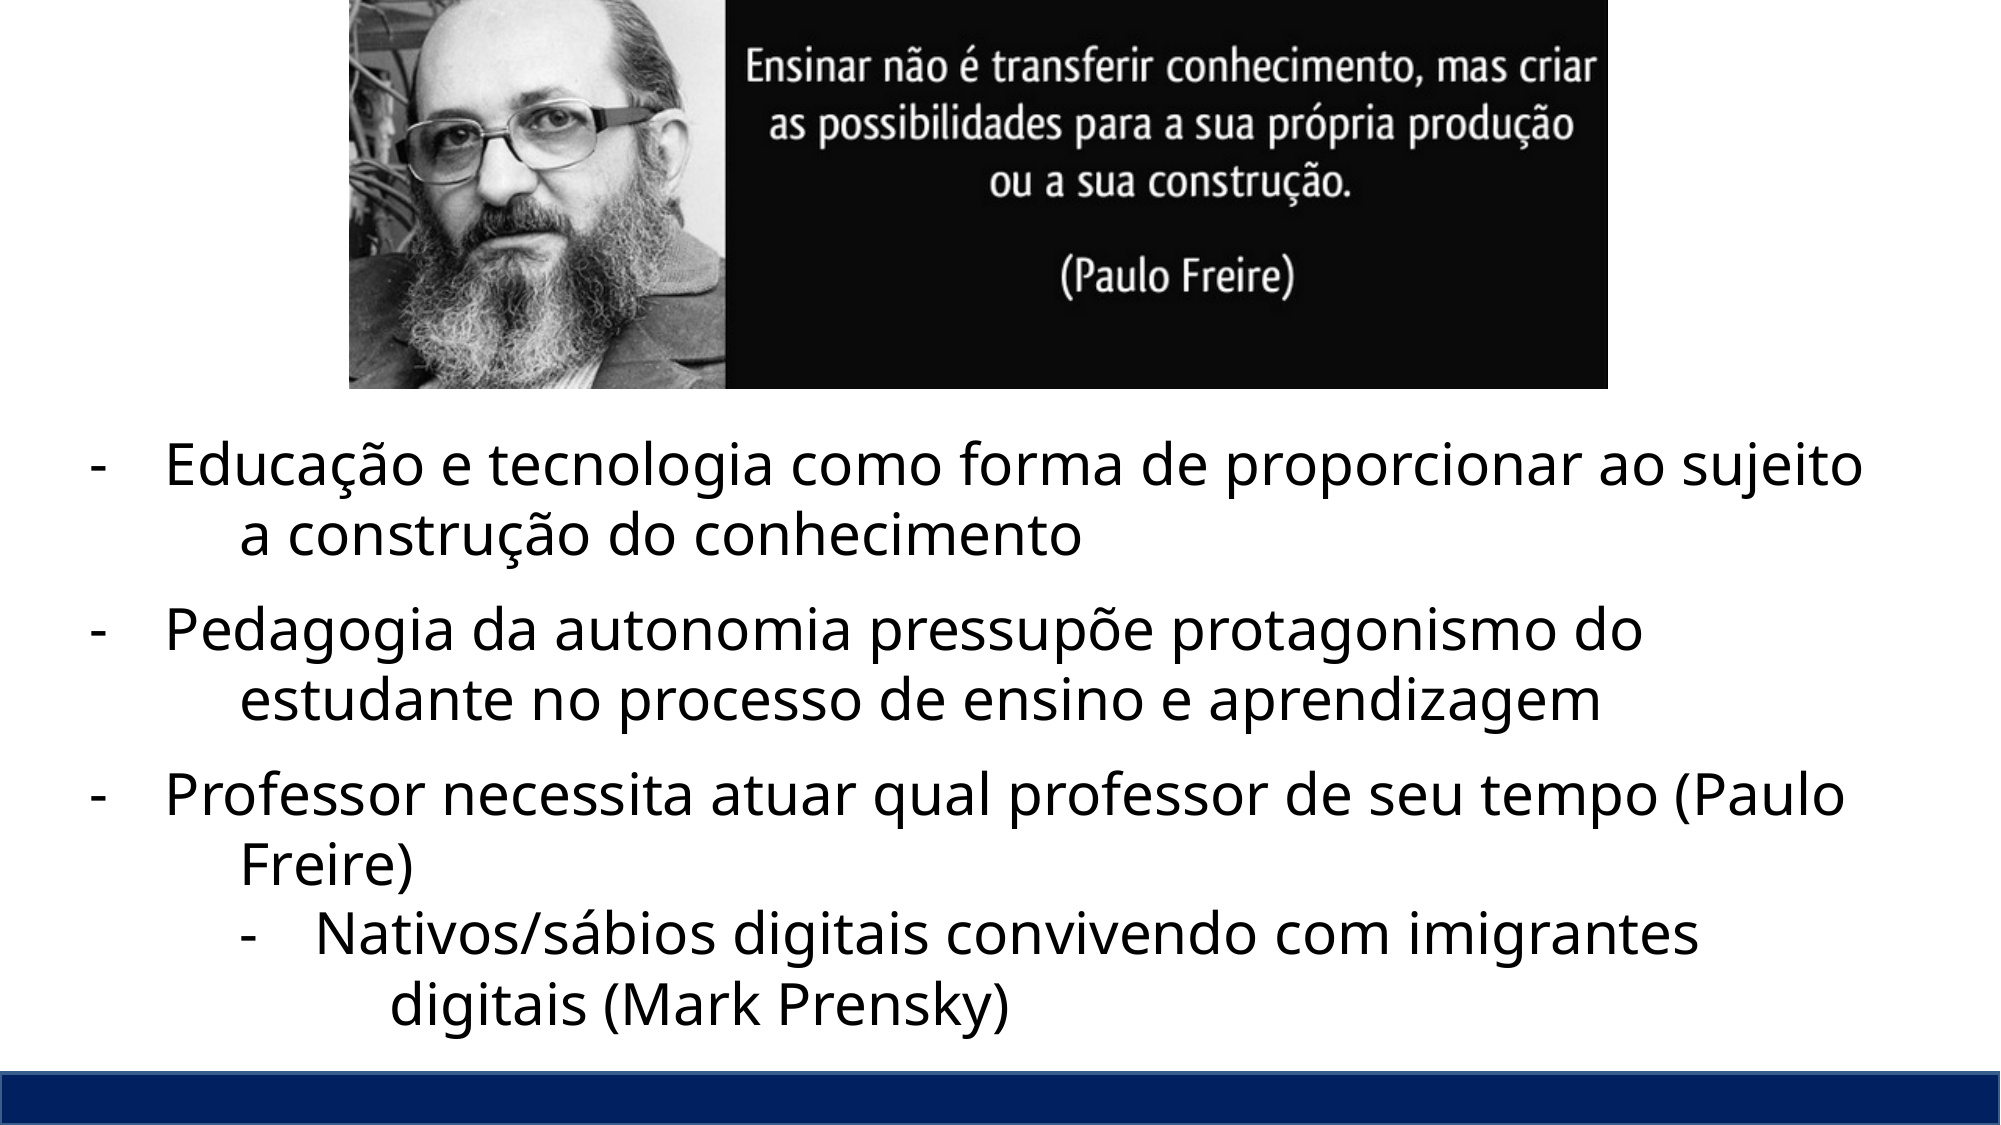

Educação e tecnologia como forma de proporcionar ao sujeito a construção do conhecimento
Pedagogia da autonomia pressupõe protagonismo do estudante no processo de ensino e aprendizagem
Professor necessita atuar qual professor de seu tempo (Paulo Freire)
Nativos/sábios digitais convivendo com imigrantes digitais (Mark Prensky)